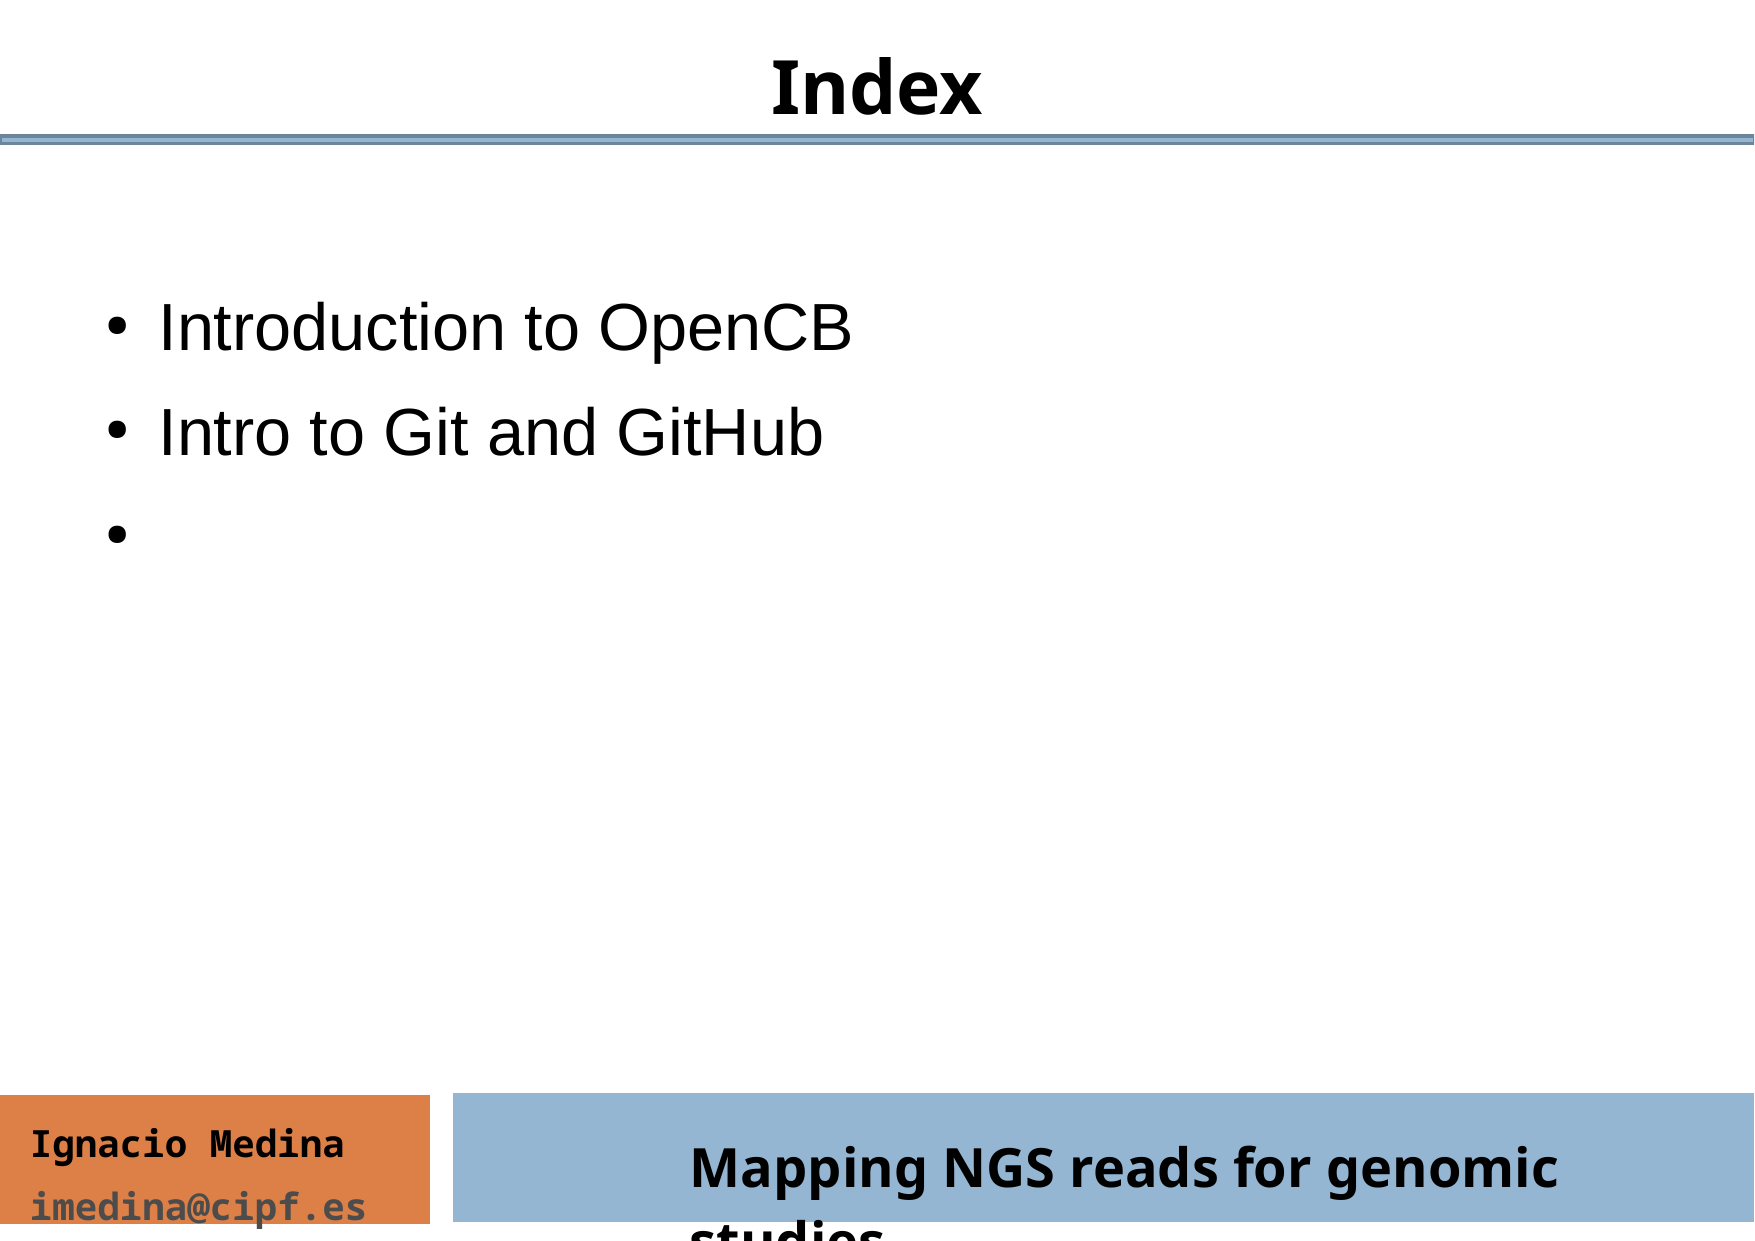

Index
# Introduction to OpenCB
Intro to Git and GitHub
Ignacio Medina
imedina@cipf.es
Mapping NGS reads for genomic studies